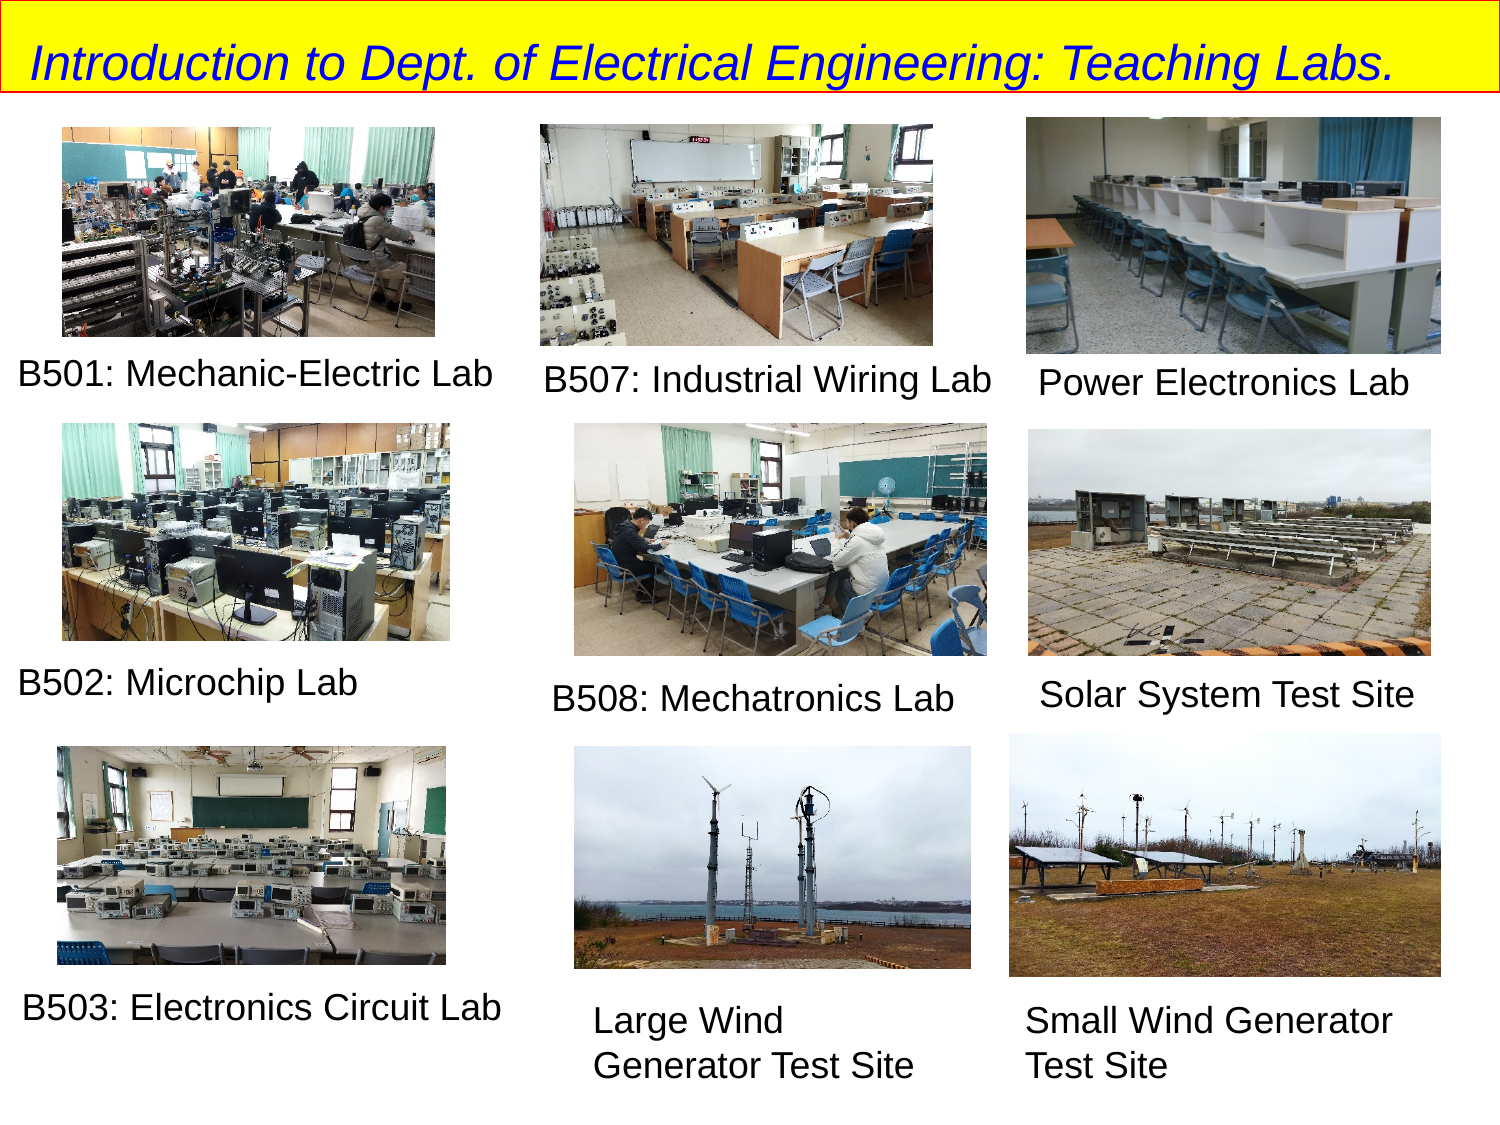

Introduction to Dept. of Electrical Engineering: Teaching Labs.
B501: Mechanic-Electric Lab
B507: Industrial Wiring Lab
Power Electronics Lab
B502: Microchip Lab
Solar System Test Site
B508: Mechatronics Lab
B503: Electronics Circuit Lab
Large Wind Generator Test Site
Small Wind Generator Test Site